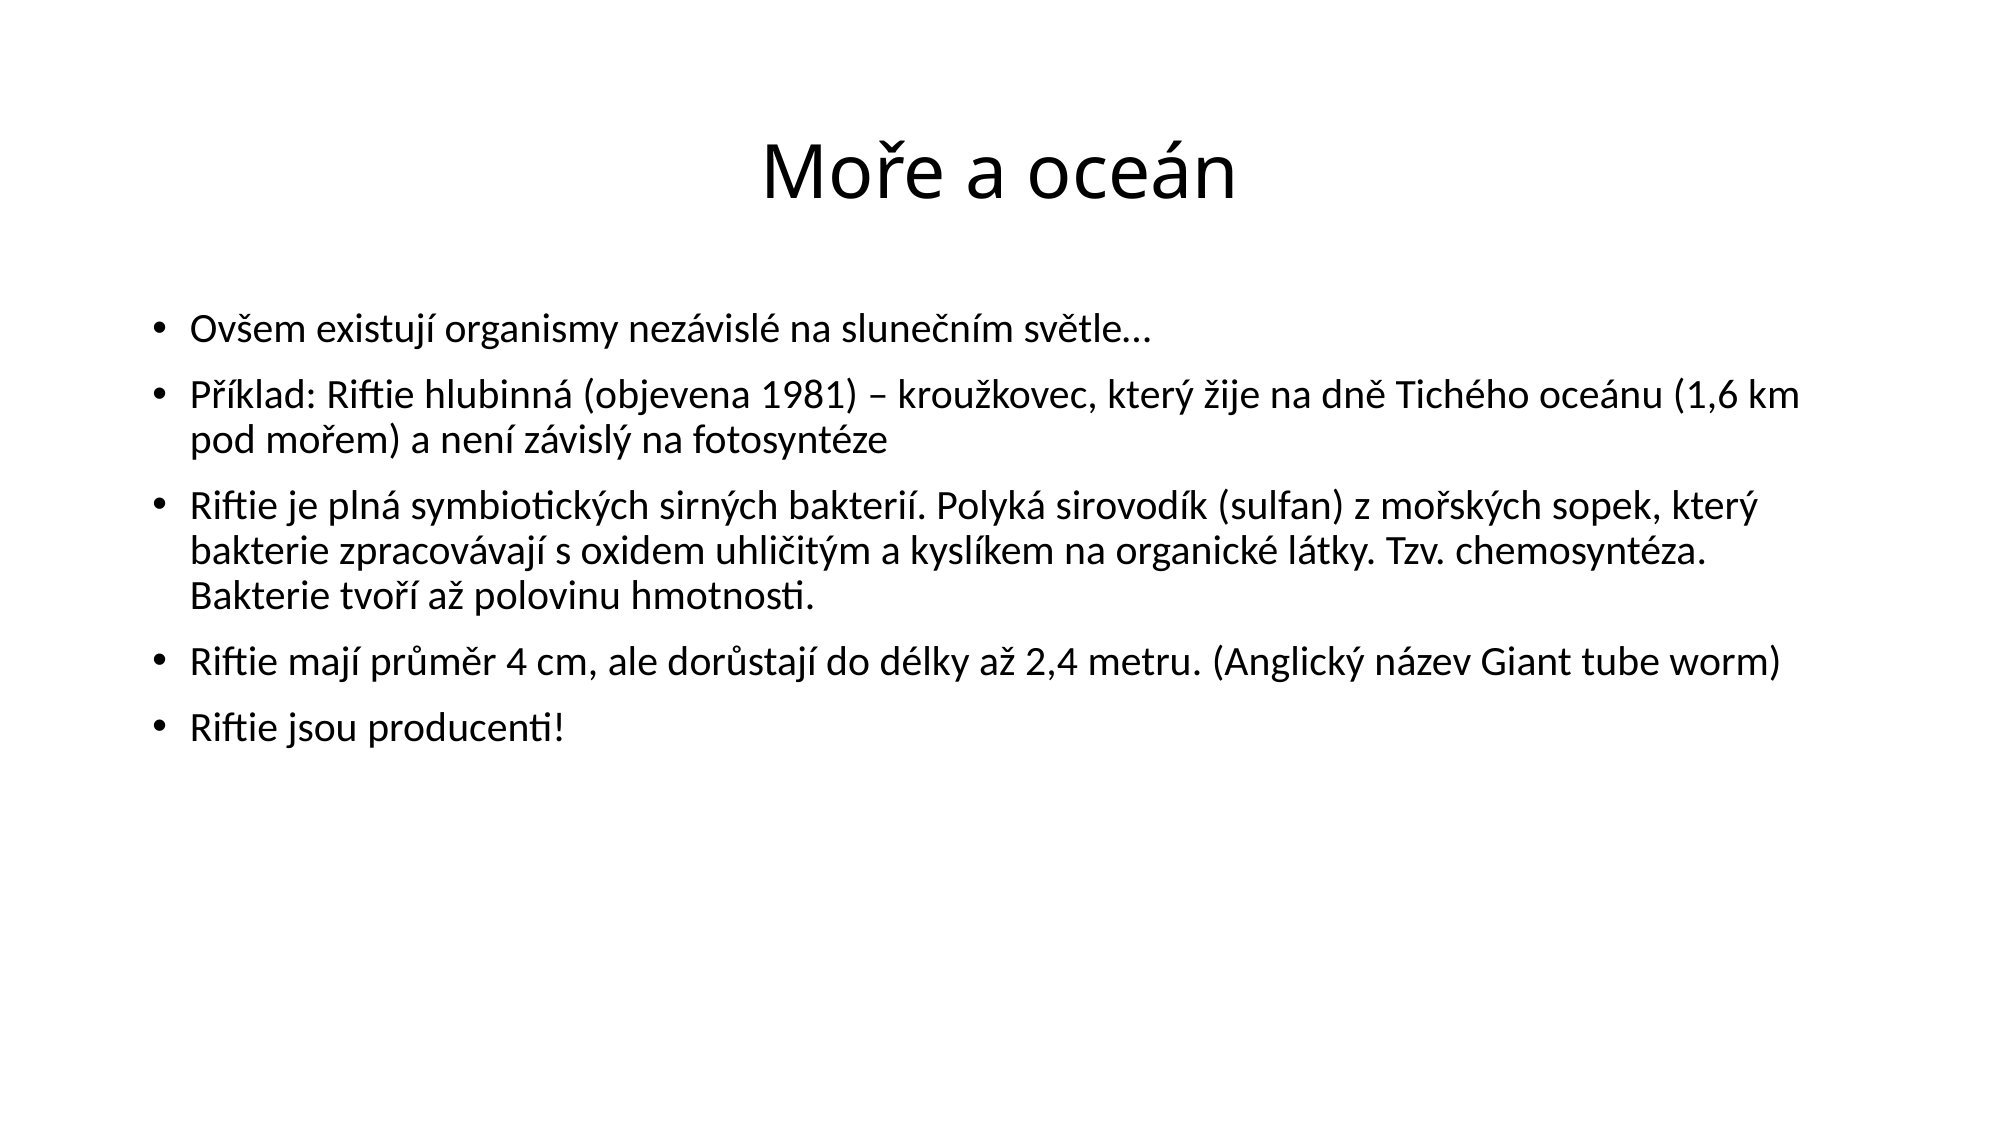

# Moře a oceán
Ovšem existují organismy nezávislé na slunečním světle…
Příklad: Riftie hlubinná (objevena 1981) – kroužkovec, který žije na dně Tichého oceánu (1,6 km pod mořem) a není závislý na fotosyntéze
Riftie je plná symbiotických sirných bakterií. Polyká sirovodík (sulfan) z mořských sopek, který bakterie zpracovávají s oxidem uhličitým a kyslíkem na organické látky. Tzv. chemosyntéza. Bakterie tvoří až polovinu hmotnosti.
Riftie mají průměr 4 cm, ale dorůstají do délky až 2,4 metru. (Anglický název Giant tube worm)
Riftie jsou producenti!